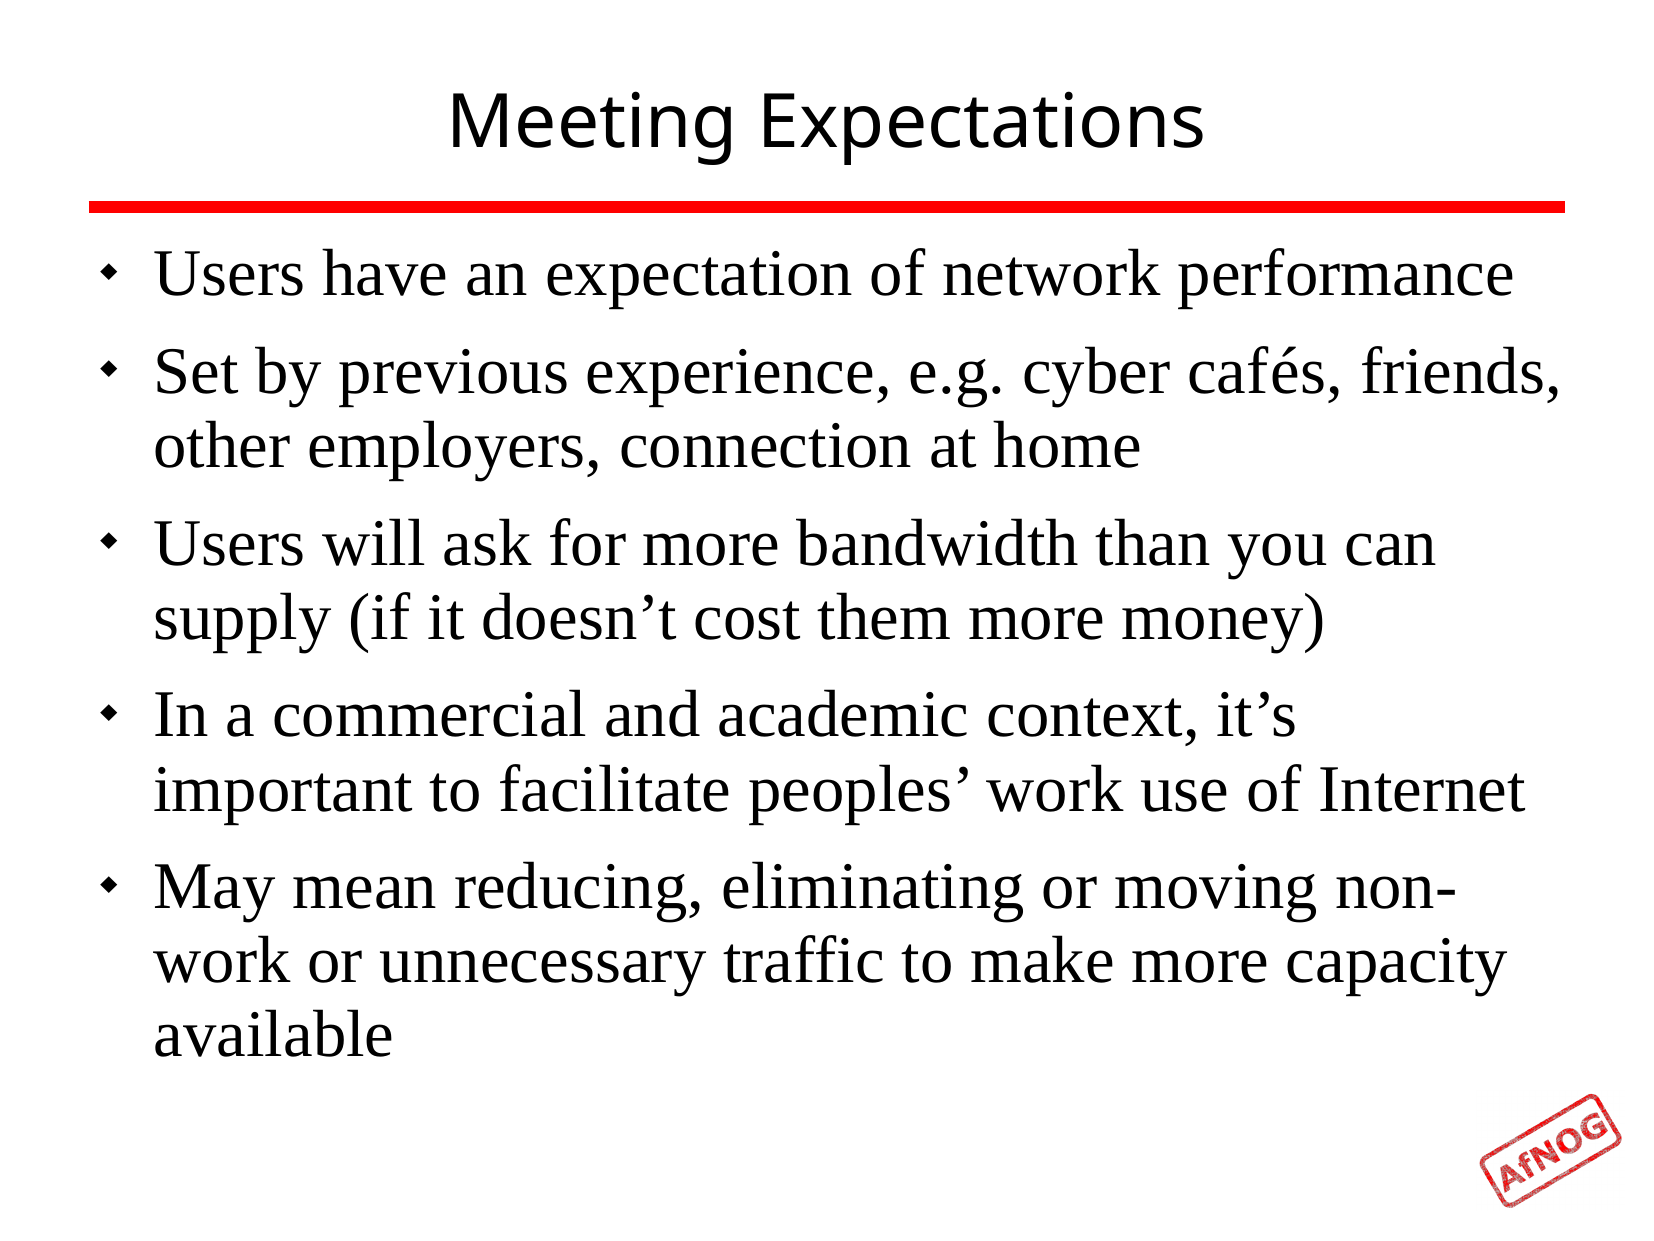

# Meeting Expectations
Users have an expectation of network performance
Set by previous experience, e.g. cyber cafés, friends, other employers, connection at home
Users will ask for more bandwidth than you can supply (if it doesn’t cost them more money)
In a commercial and academic context, it’s important to facilitate peoples’ work use of Internet
May mean reducing, eliminating or moving non-work or unnecessary traffic to make more capacity available